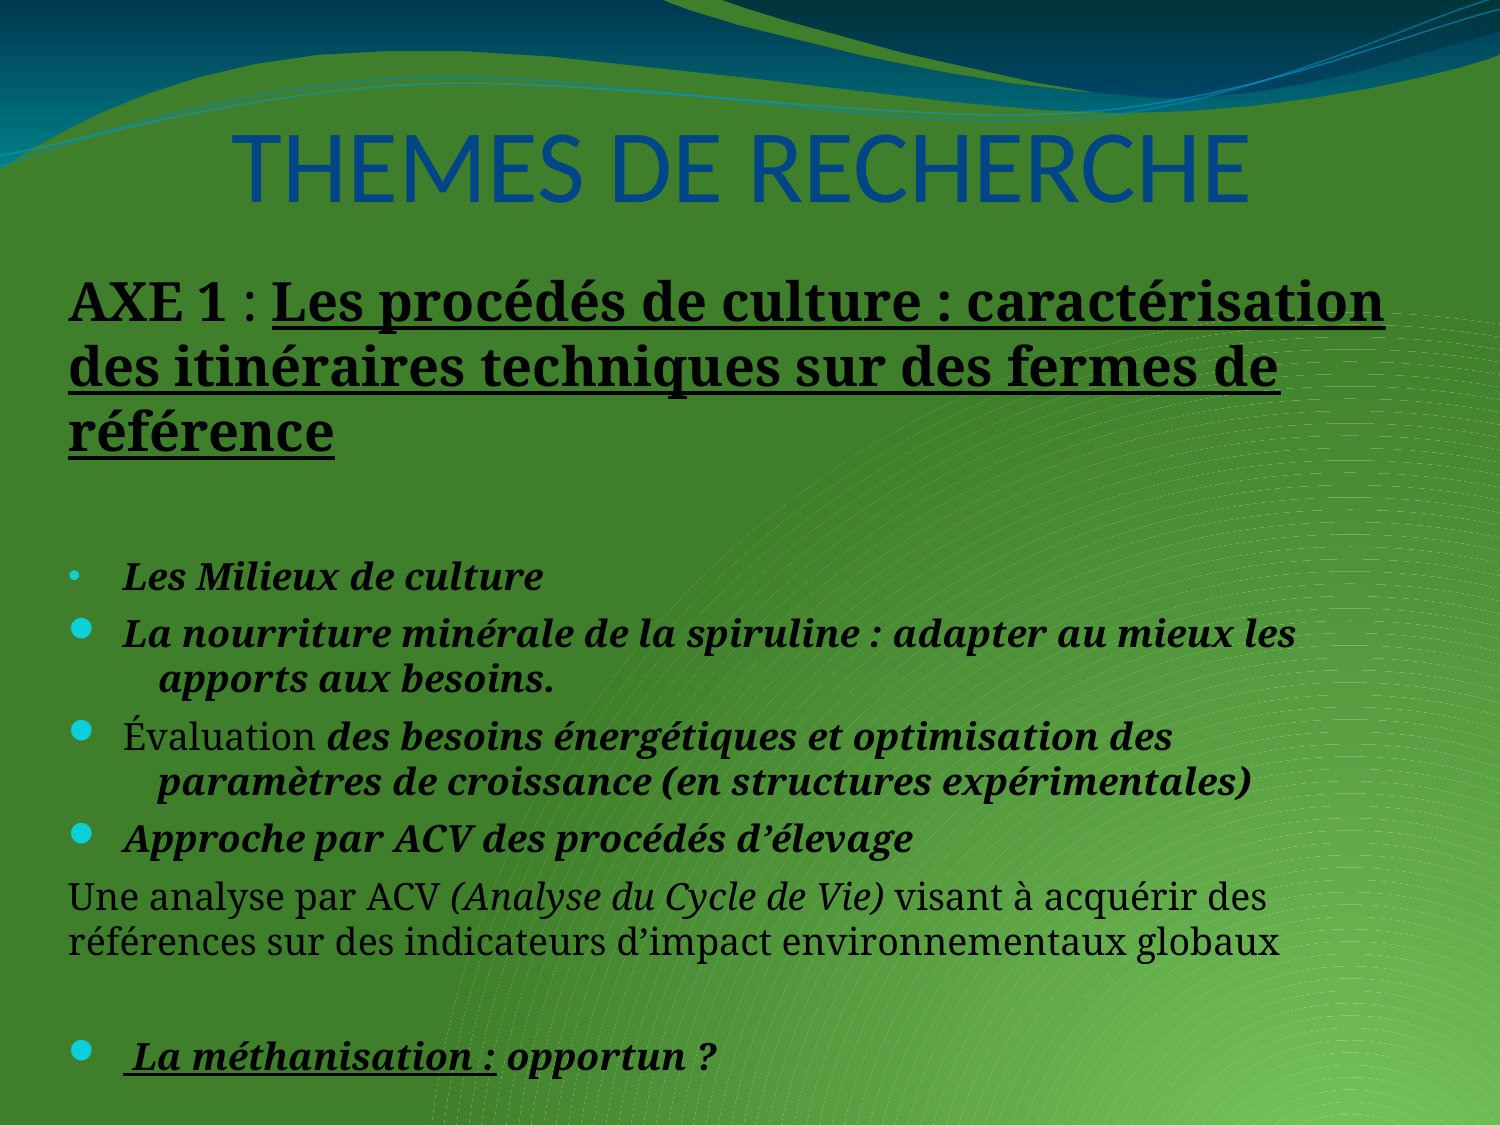

# THEMES DE RECHERCHE
AXE 1 : Les procédés de culture : caractérisation des itinéraires techniques sur des fermes de référence
 Les Milieux de culture
 La nourriture minérale de la spiruline : adapter au mieux les apports aux besoins.
 Évaluation des besoins énergétiques et optimisation des paramètres de croissance (en structures expérimentales)
 Approche par ACV des procédés d’élevage
Une analyse par ACV (Analyse du Cycle de Vie) visant à acquérir des références sur des indicateurs d’impact environnementaux globaux
  La méthanisation : opportun ?